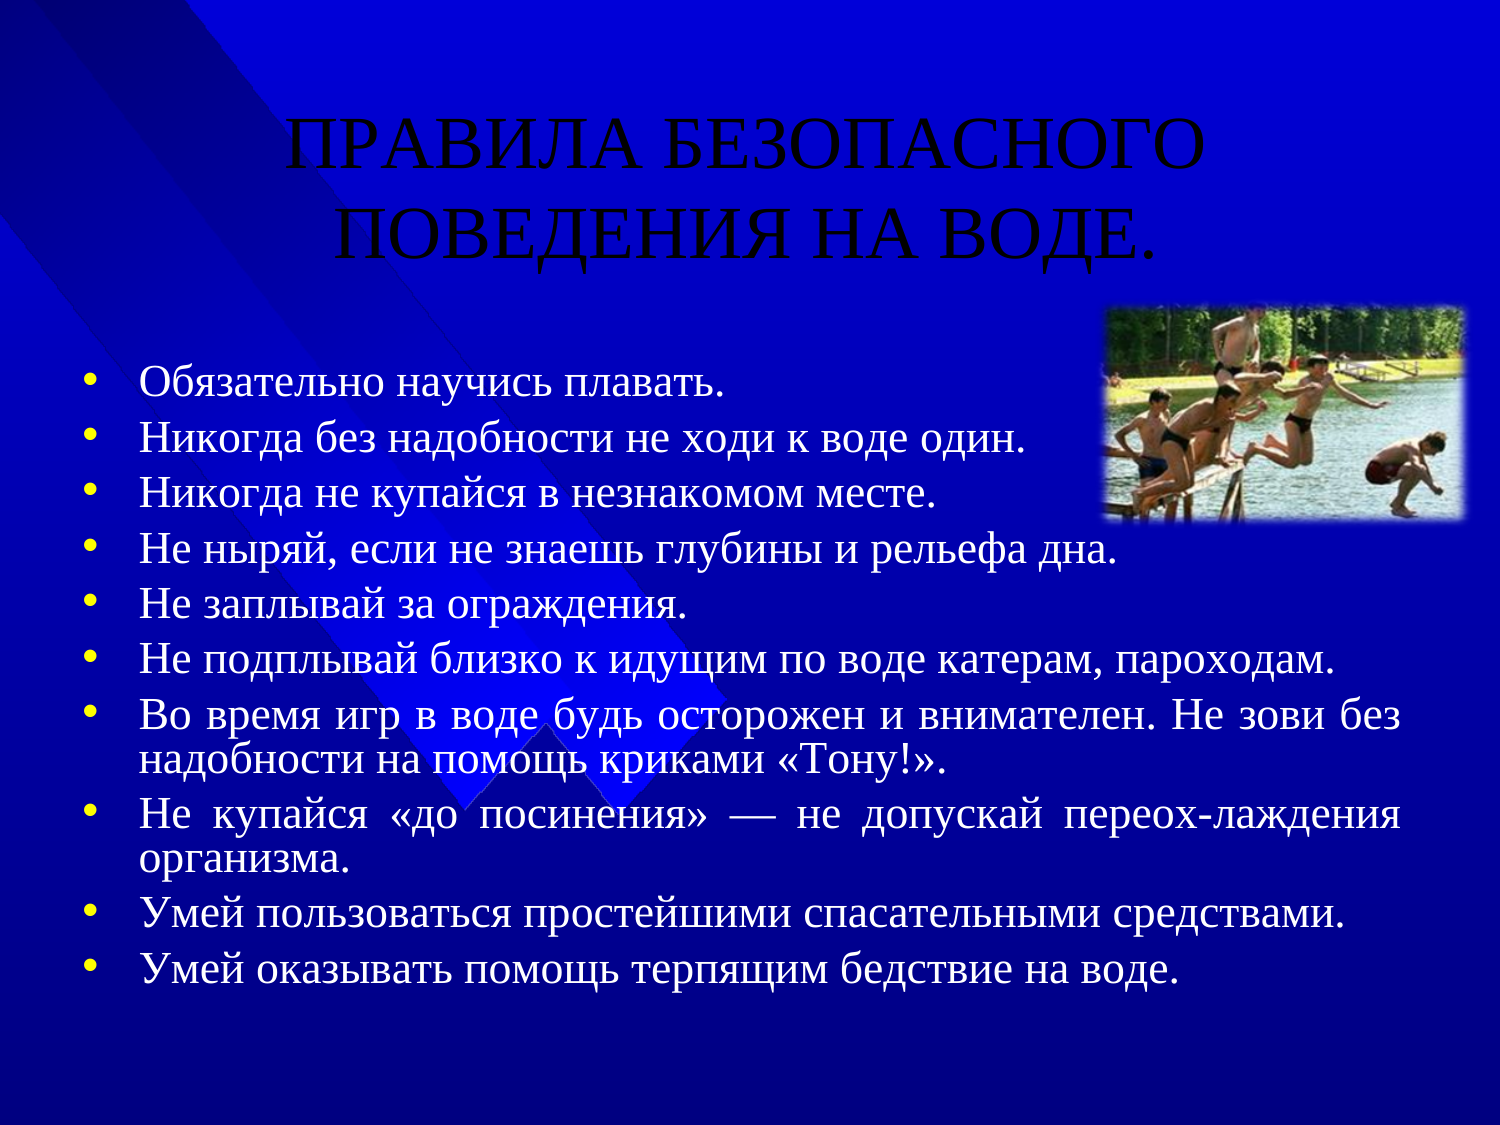

# ПРАВИЛА БЕЗОПАСНОГО ПОВЕДЕНИЯ НА ВОДЕ.
Обязательно научись плавать.
Никогда без надобности не ходи к воде один.
Никогда не купайся в незнакомом месте.
Не ныряй, если не знаешь глубины и рельефа дна.
Не заплывай за ограждения.
Не подплывай близко к идущим по воде катерам, пароходам.
Во время игр в воде будь осторожен и внимателен. Не зови без надобности на помощь криками «Тону!».
Не купайся «до посинения» — не допускай переох-лаждения организма.
Умей пользоваться простейшими спасательными средствами.
Умей оказывать помощь терпящим бедствие на воде.